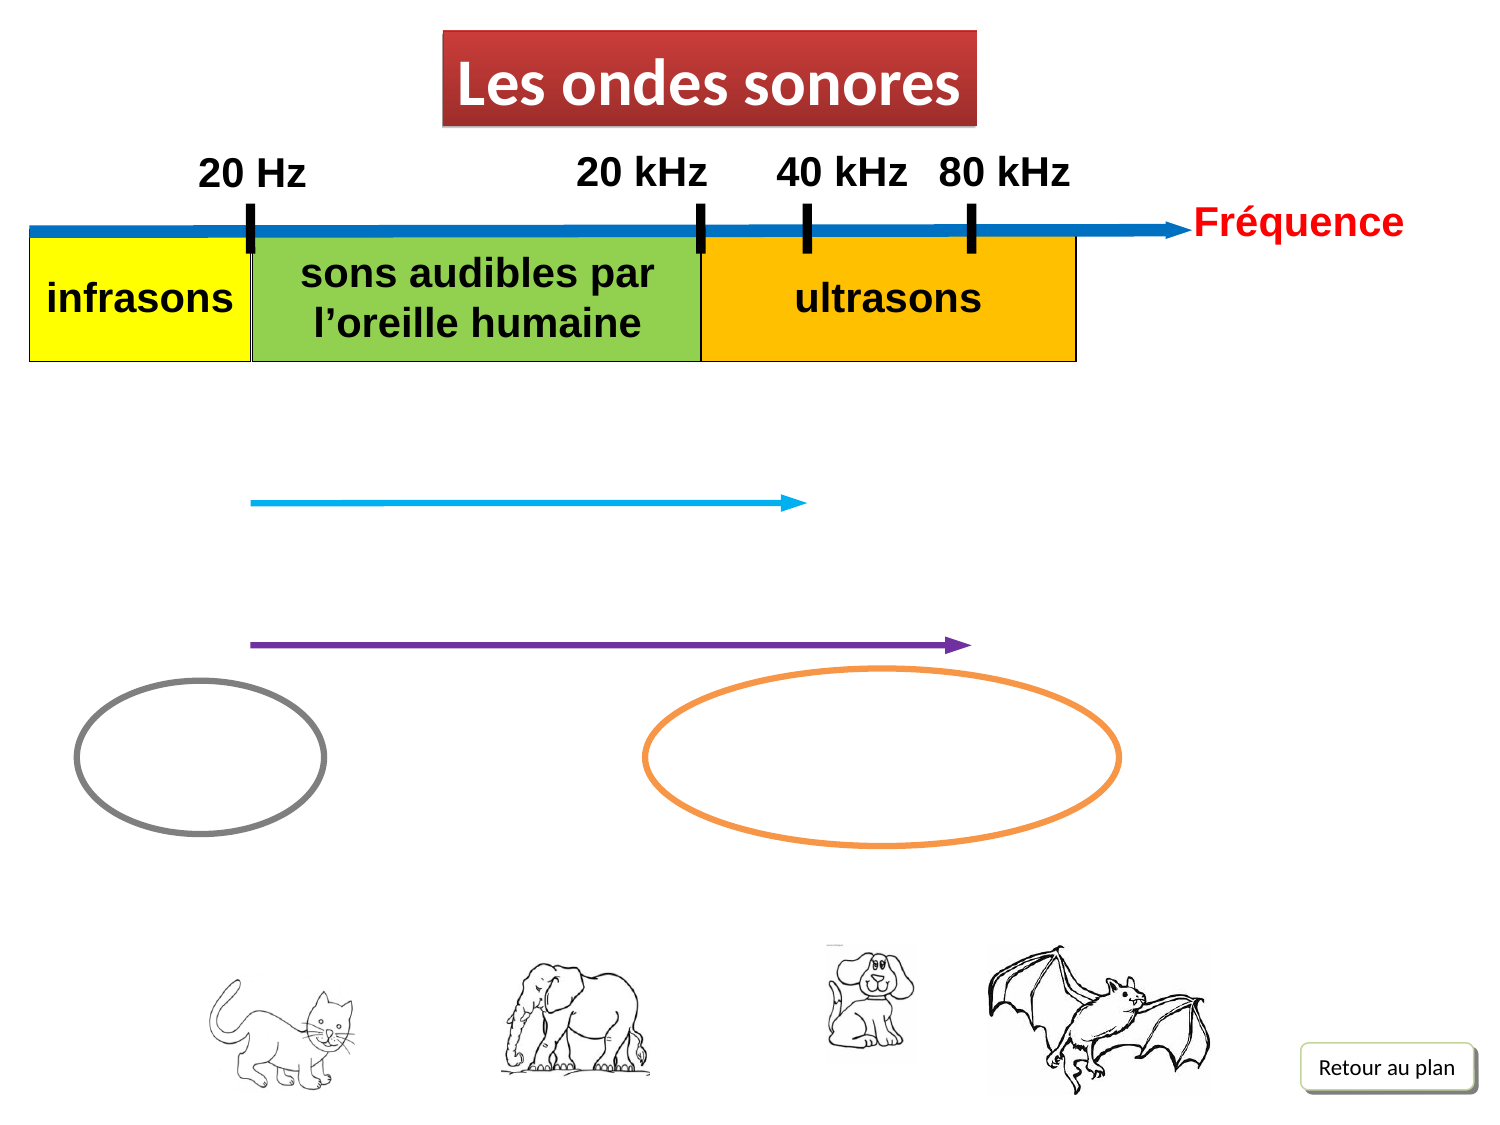

Les ondes sonores
20 kHz
40 kHz
80 kHz
20 Hz
Fréquence
infrasons
sons audibles par l’oreille humaine
ultrasons
Retour au plan